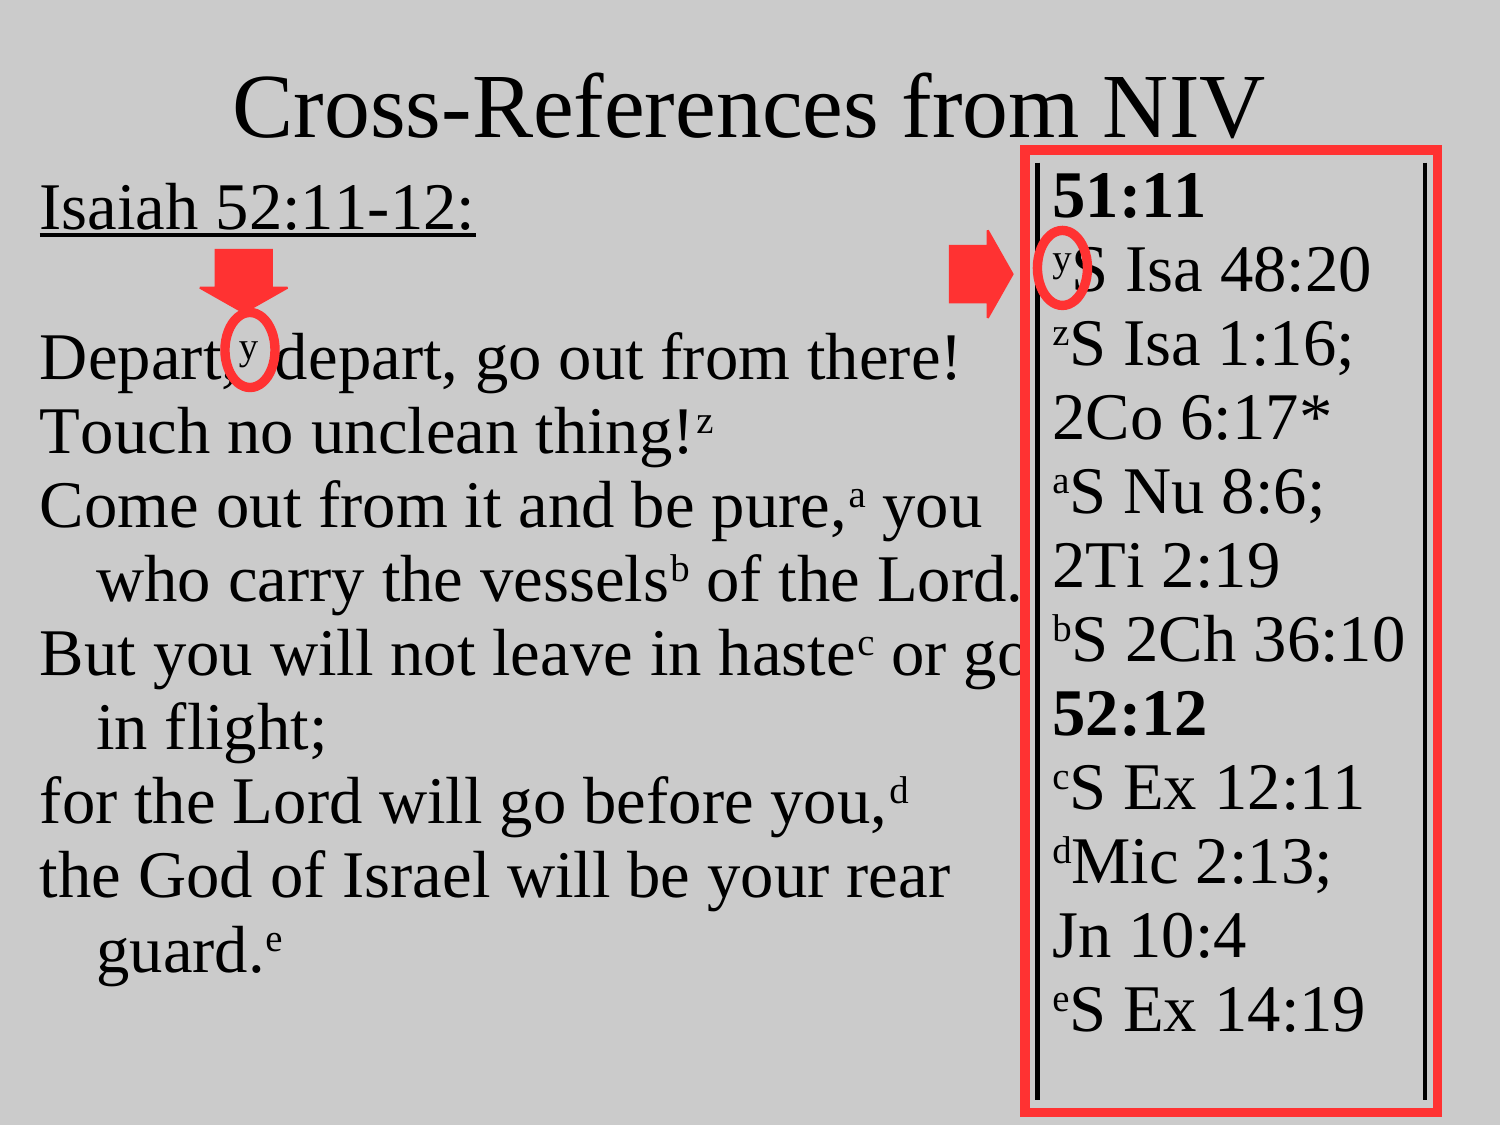

# Cross-References from NIV
51:11
yS Isa 48:20
zS Isa 1:16; 2Co 6:17*
aS Nu 8:6;
2Ti 2:19
bS 2Ch 36:10
52:12
cS Ex 12:11 dMic 2:13;
Jn 10:4
eS Ex 14:19
Isaiah 52:11-12:
Depart,y depart, go out from there!
Touch no unclean thing!z
Come out from it and be pure,a you who carry the vesselsb of the Lord.
But you will not leave in hastec or go in flight;
for the Lord will go before you,d
the God of Israel will be your rear guard.e